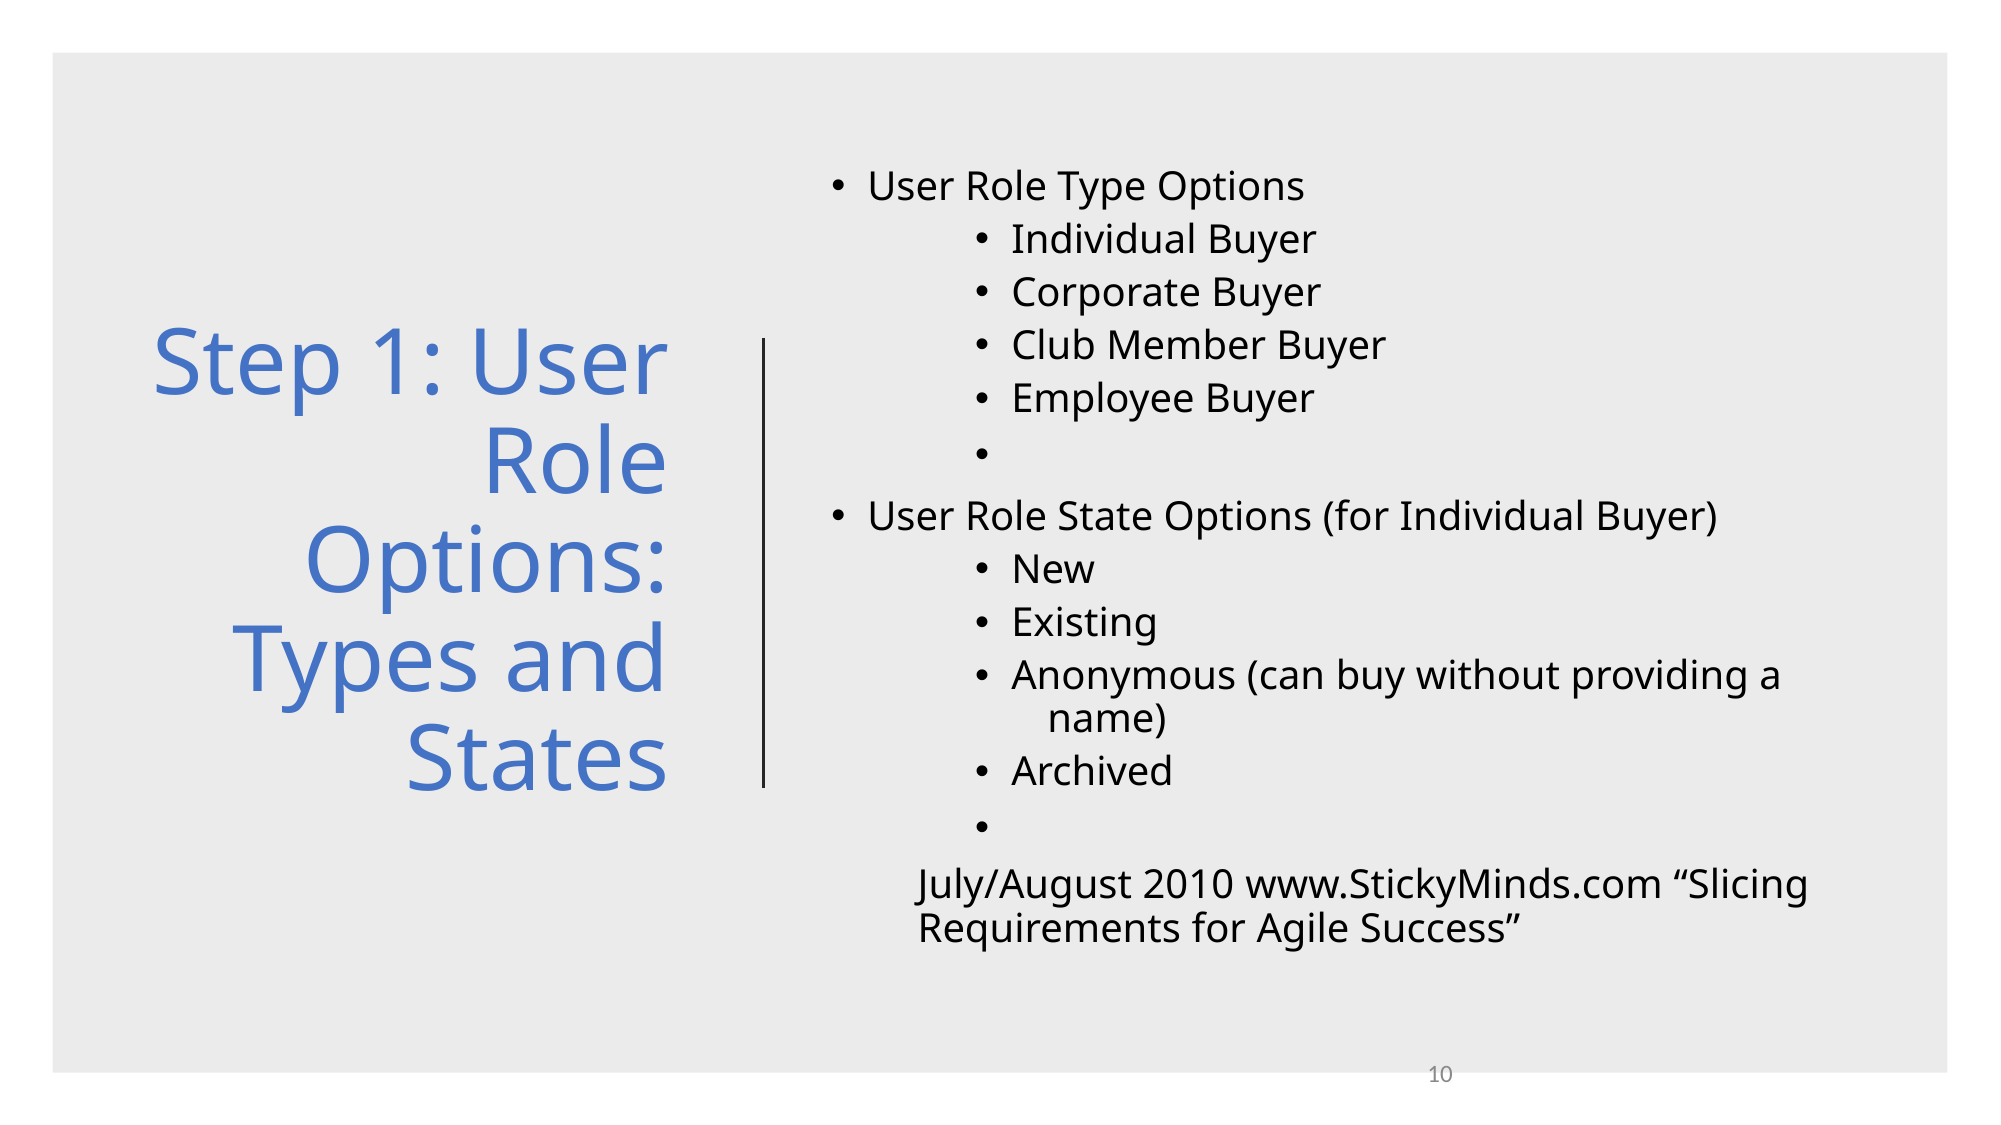

# Step 1: User Role Options: Types and States
User Role Type Options
Individual Buyer
Corporate Buyer
Club Member Buyer
Employee Buyer
User Role State Options (for Individual Buyer)
New
Existing
Anonymous (can buy without providing a name)
Archived
July/August 2010 www.StickyMinds.com “Slicing Requirements for Agile Success”